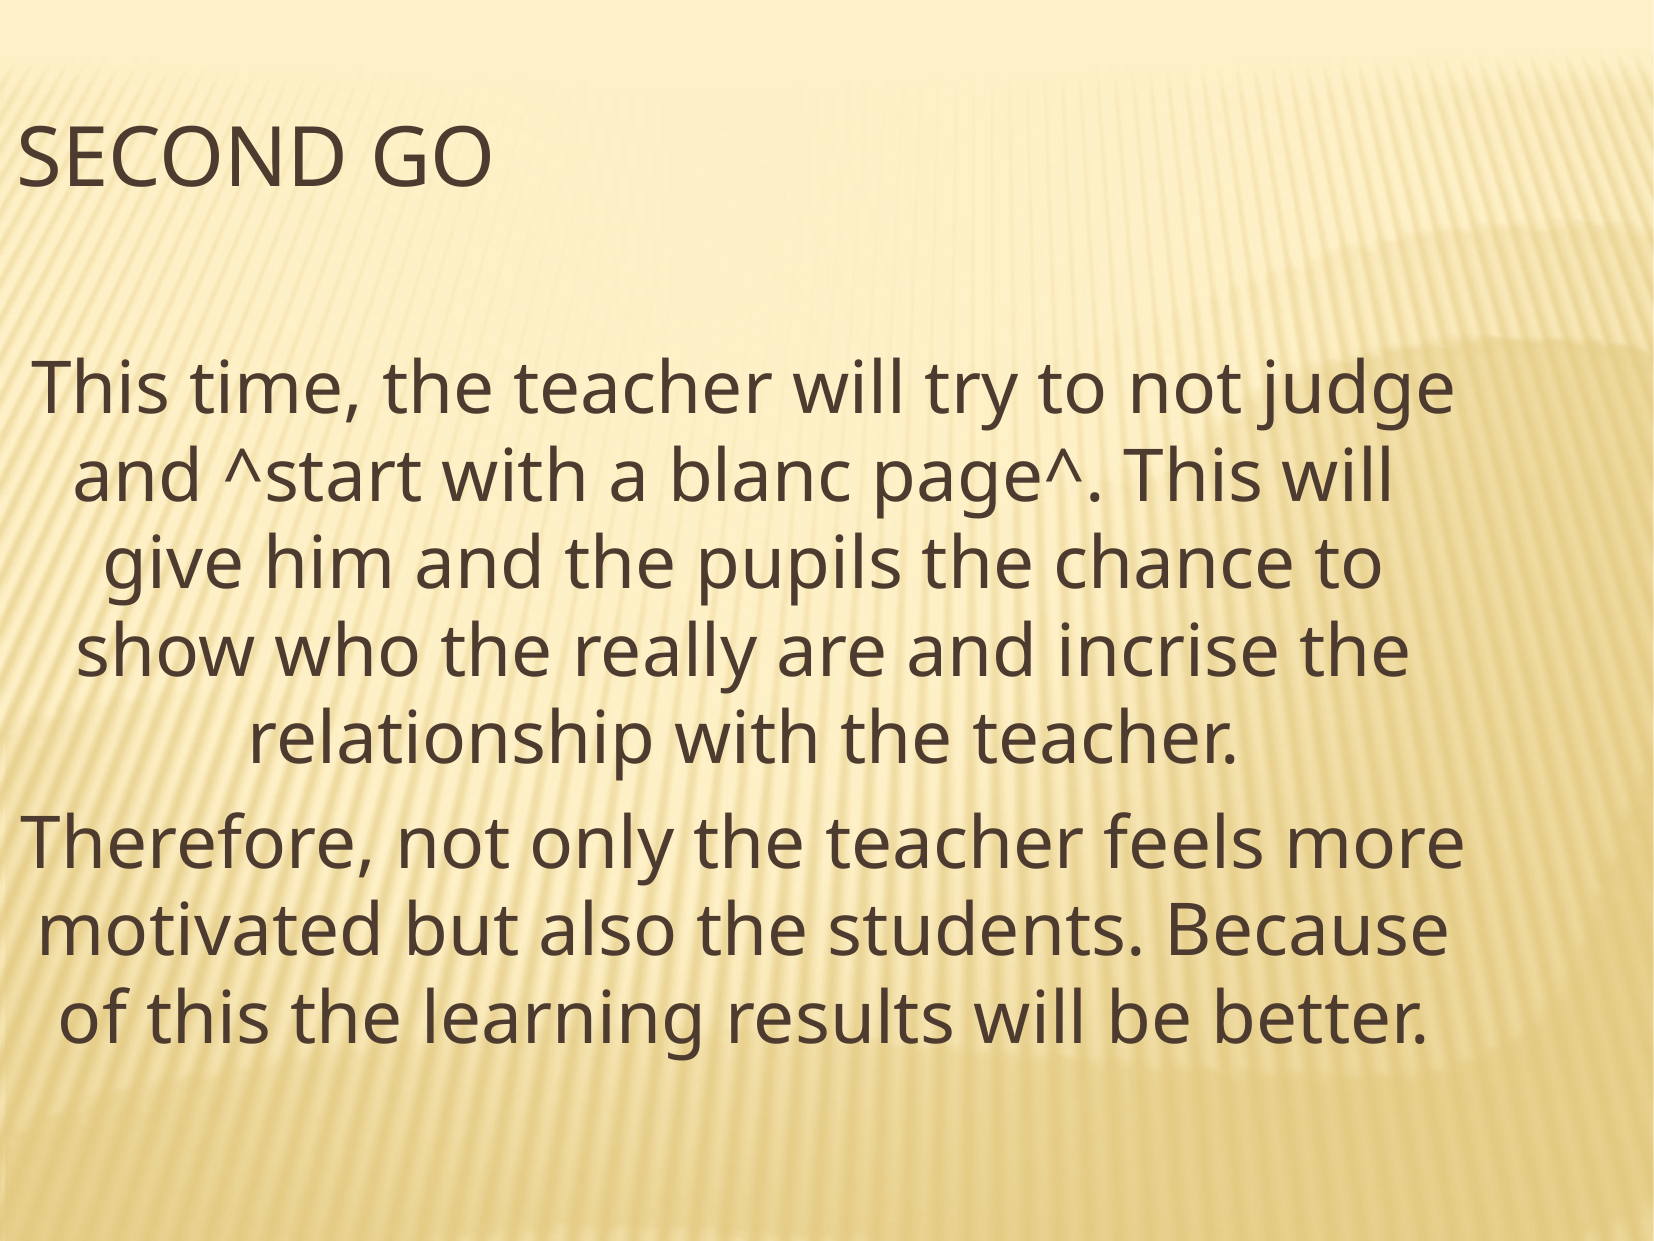

# Second go
This time, the teacher will try to not judge and ^start with a blanc page^. This will give him and the pupils the chance to show who the really are and incrise the relationship with the teacher.
Therefore, not only the teacher feels more motivated but also the students. Because of this the learning results will be better.